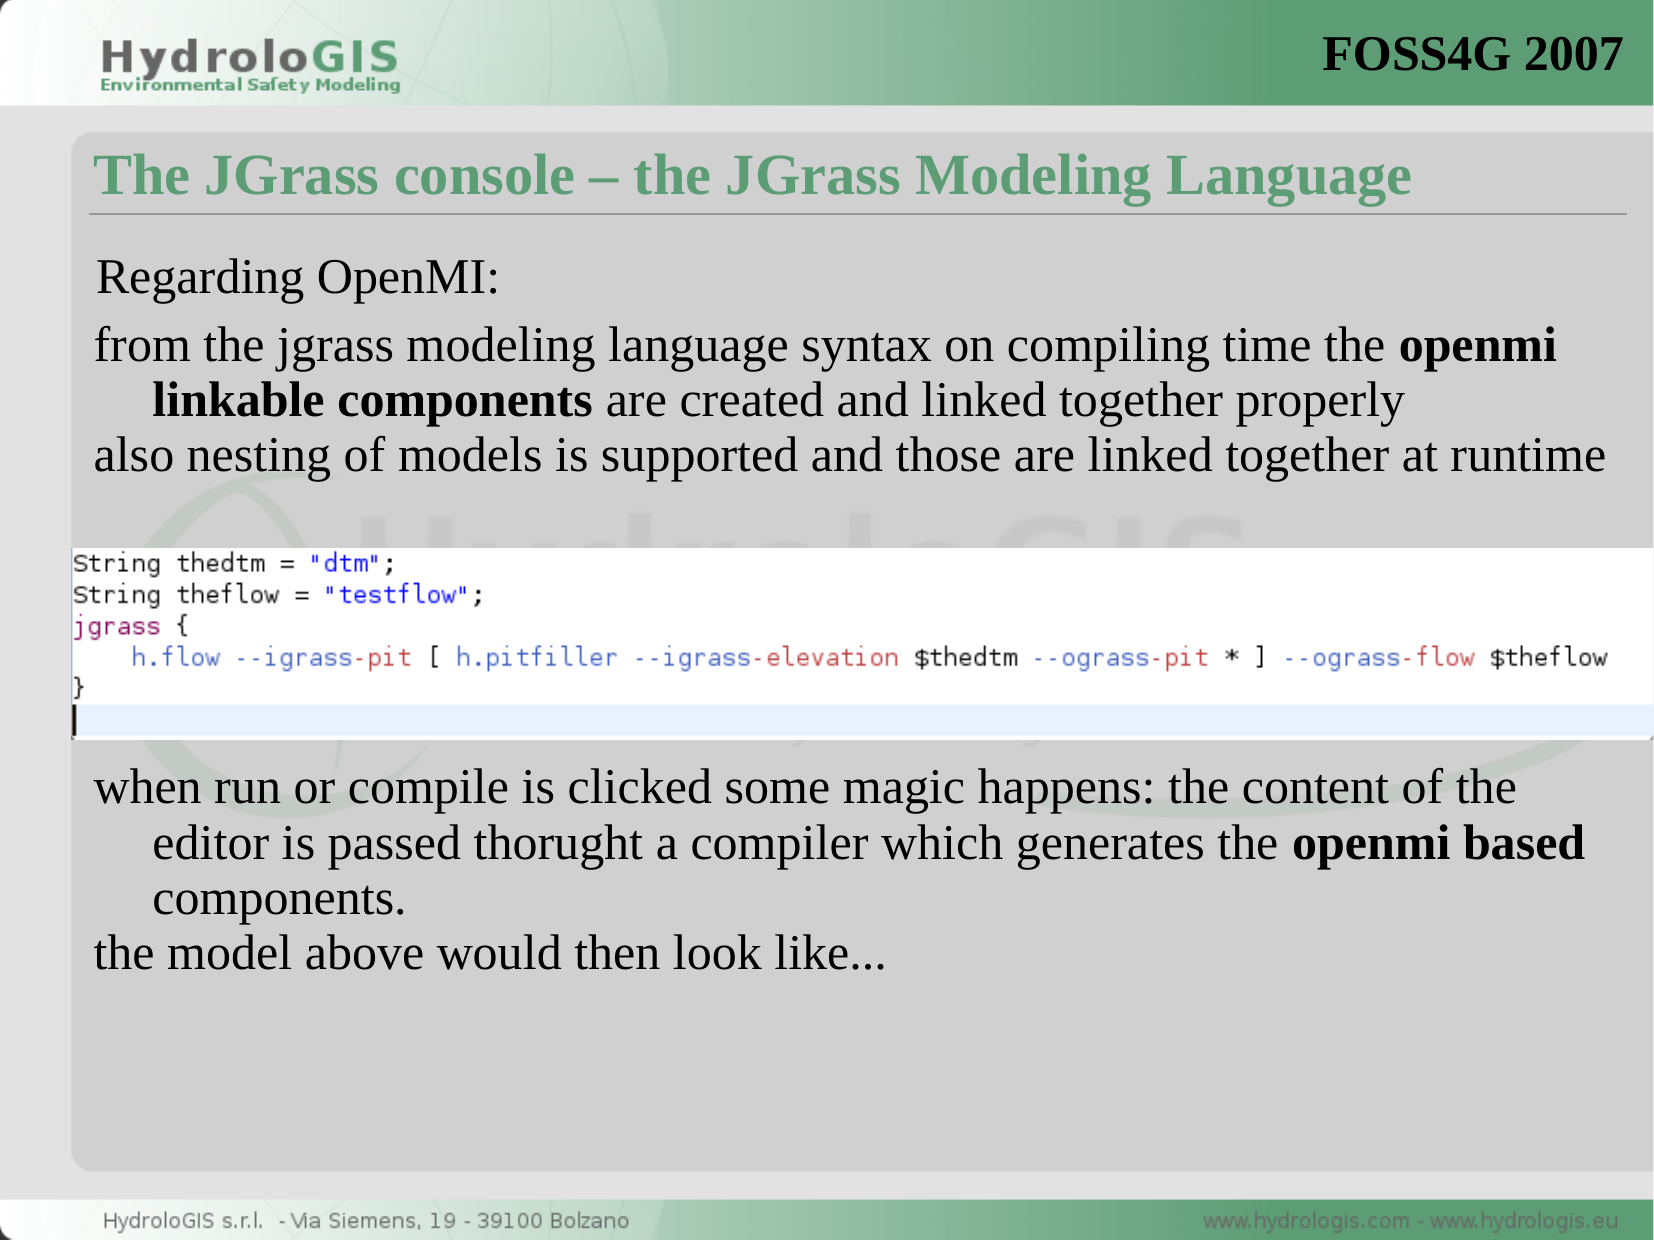

# The JGrass console – the JGrass Modeling Language
Regarding OpenMI:
from the jgrass modeling language syntax on compiling time the openmi linkable components are created and linked together properly
also nesting of models is supported and those are linked together at runtime
when run or compile is clicked some magic happens: the content of the editor is passed thorught a compiler which generates the openmi based components.
the model above would then look like...